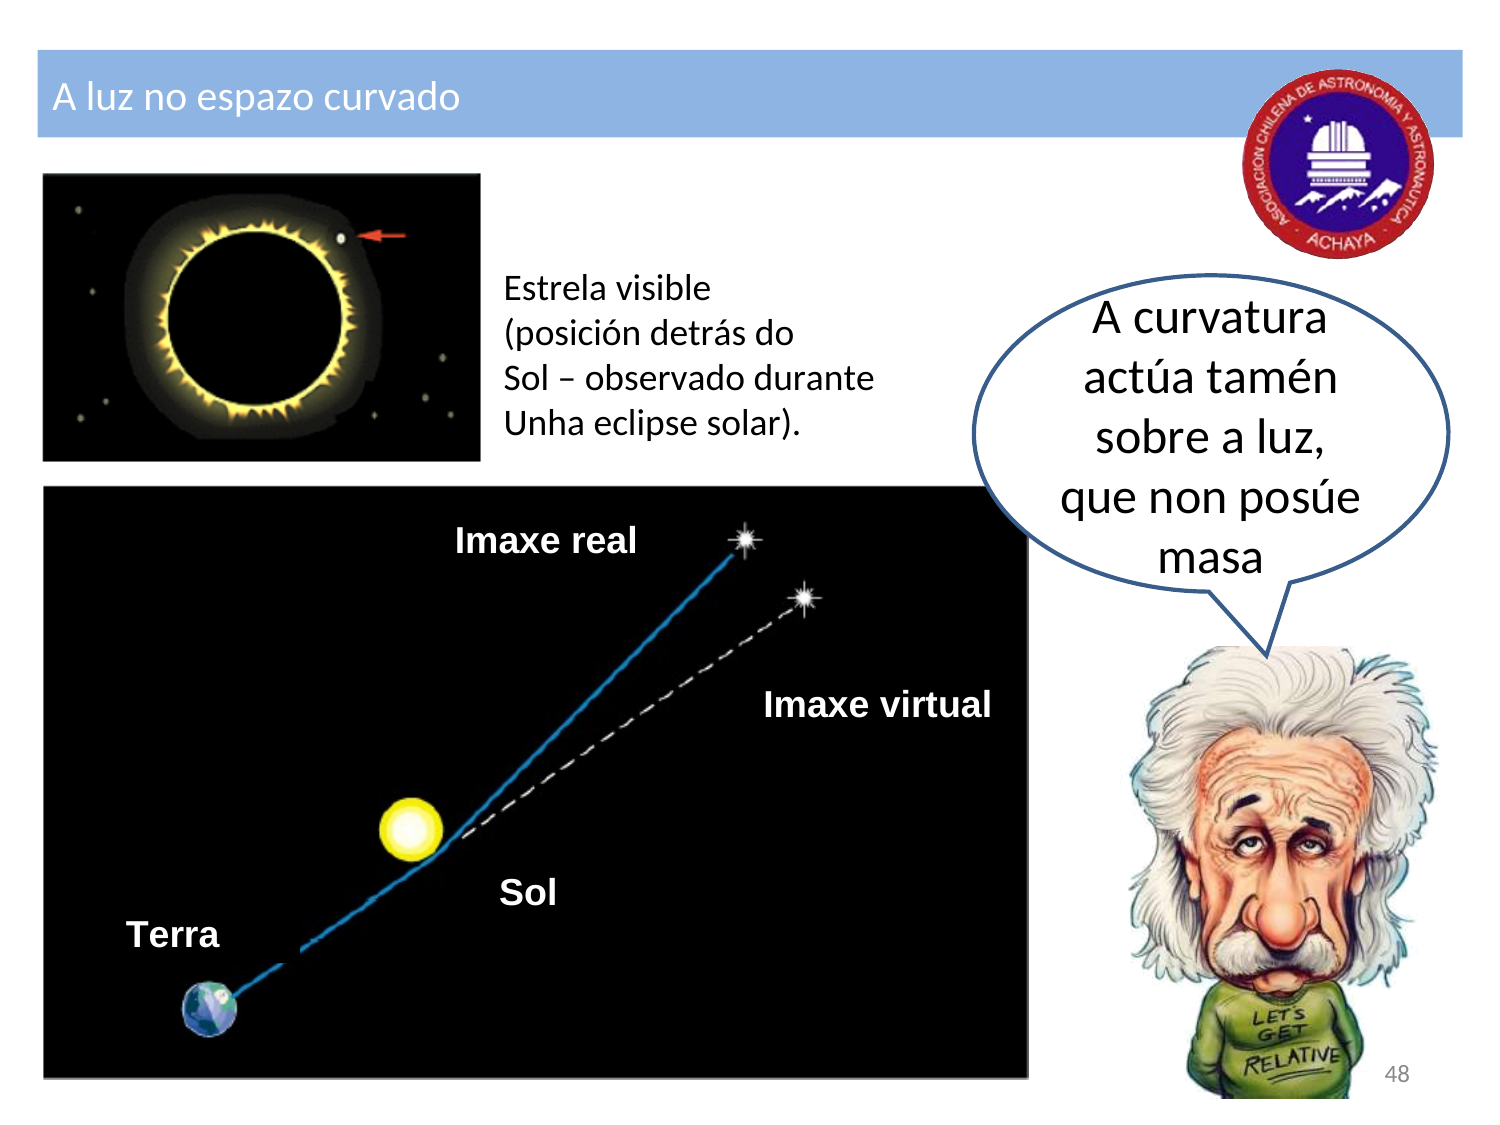

A luz no espazo curvado
Estrela visible
(posición detrás do
Sol – observado durante
Unha eclipse solar).
A curvatura actúa tamén sobre a luz, que non posúe masa
Imaxe real
Imaxe virtual
Sol
Terra